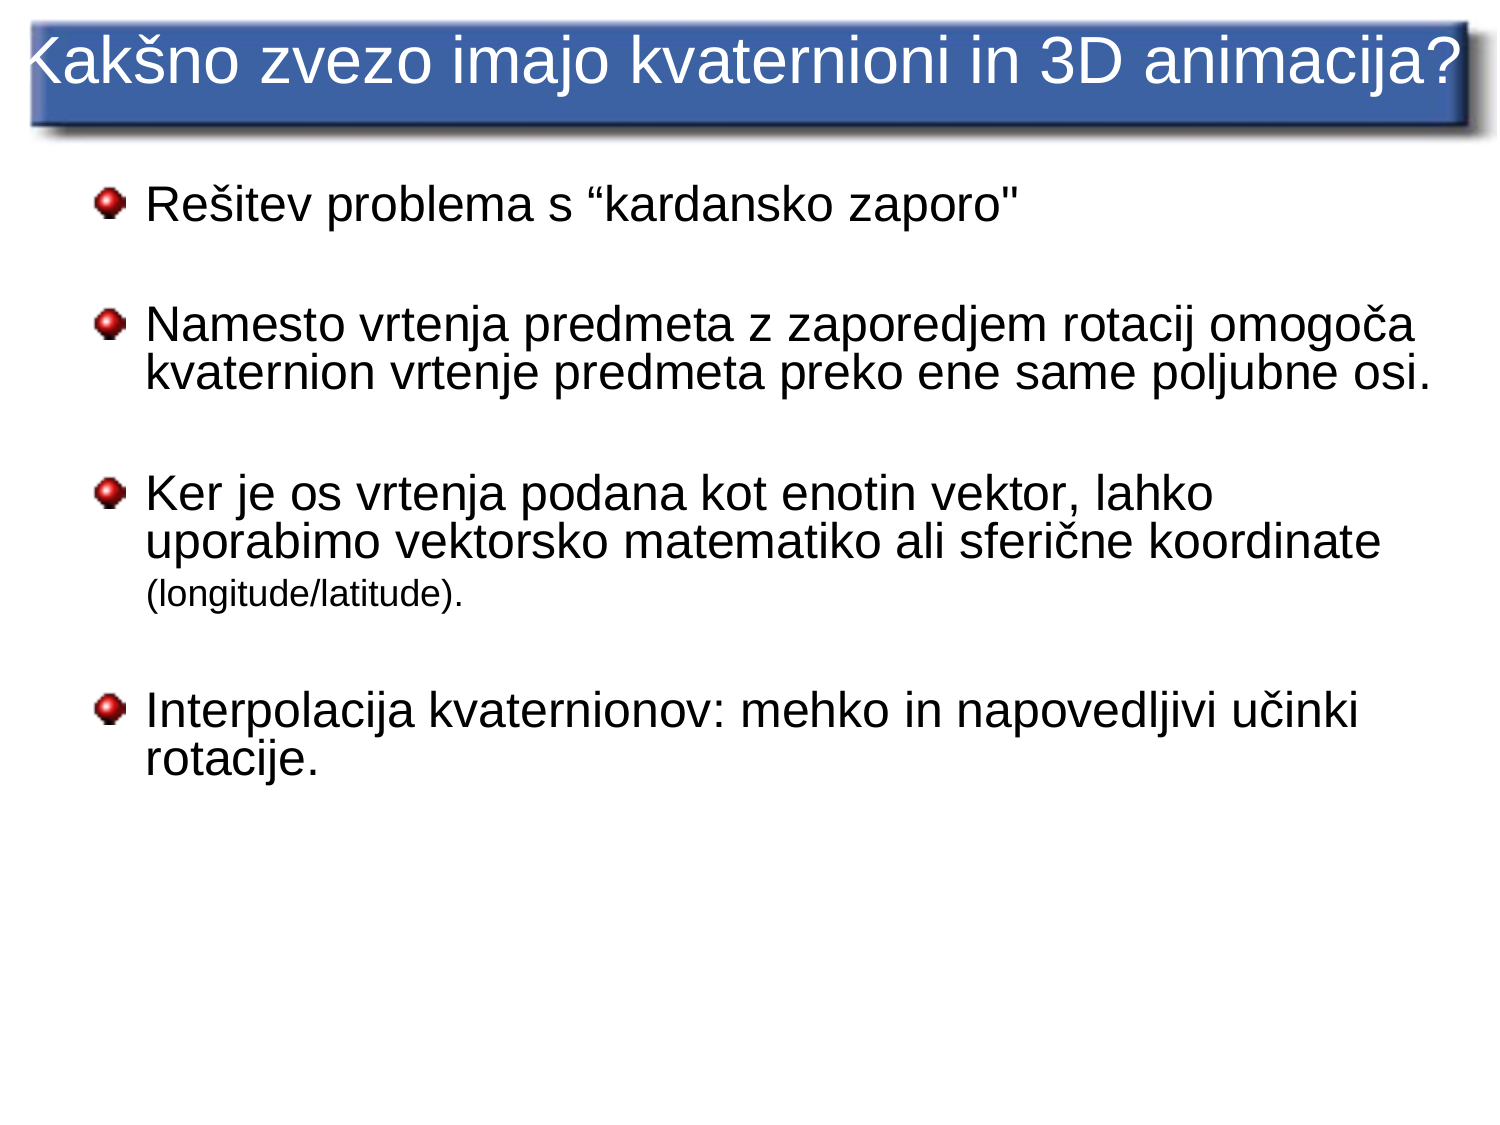

# Kakšno zvezo imajo kvaternioni in 3D animacija?
Rešitev problema s “kardansko zaporo"
Namesto vrtenja predmeta z zaporedjem rotacij omogoča kvaternion vrtenje predmeta preko ene same poljubne osi.
Ker je os vrtenja podana kot enotin vektor, lahko uporabimo vektorsko matematiko ali sferične koordinate (longitude/latitude).
Interpolacija kvaternionov: mehko in napovedljivi učinki rotacije.